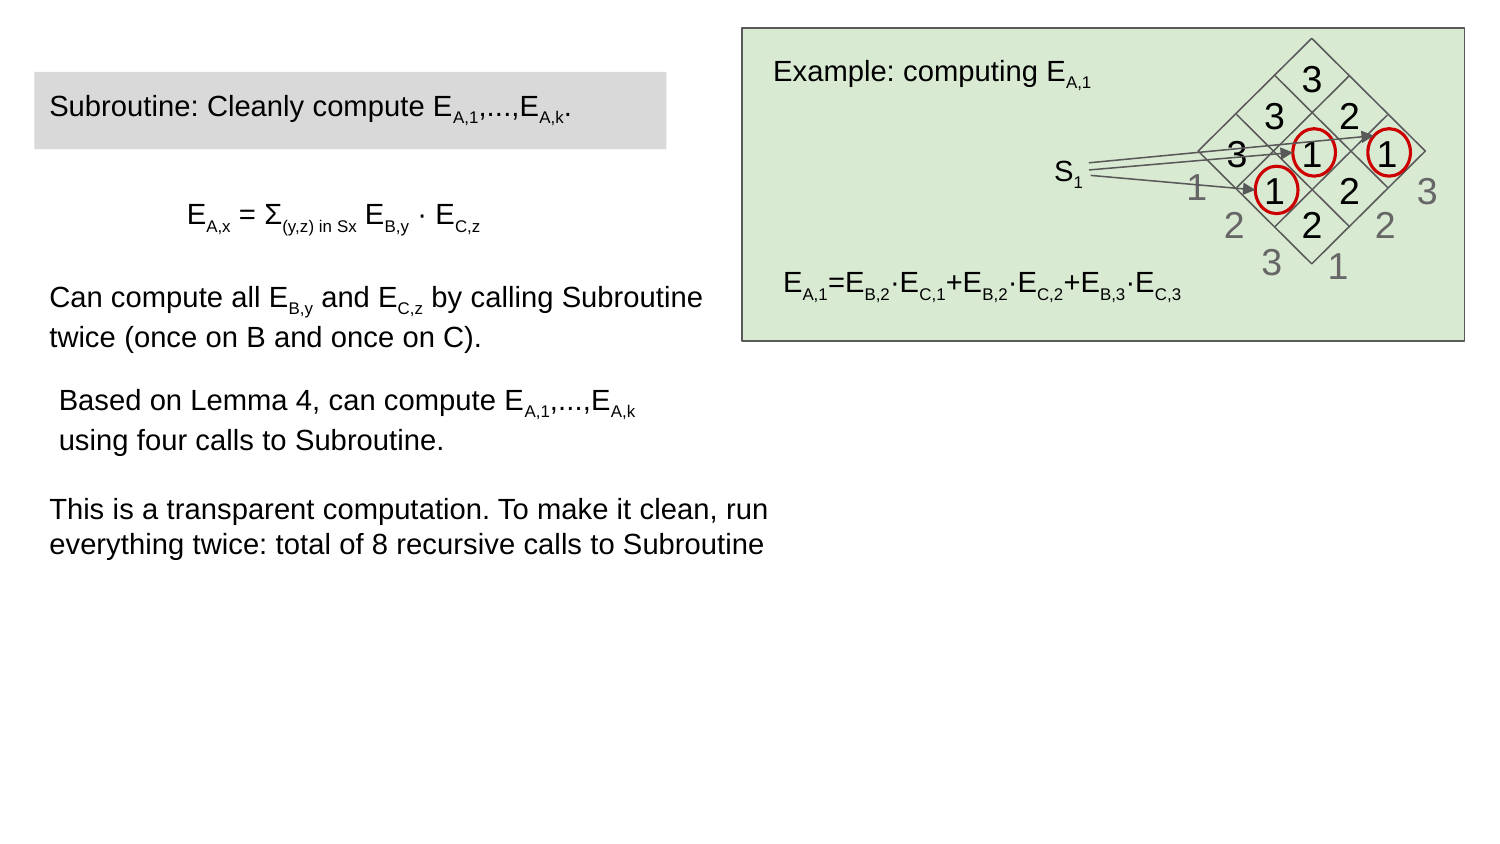

Example: computing EA,1
1
3
2
2
3
1
3
3
2
3
1
1
1
2
2
Subroutine: Cleanly compute EA,1,...,EA,k.
S1
EA,x = Σ(y,z) in Sx EB,y · EC,z
EA,1=EB,2·EC,1+EB,2·EC,2+EB,3·EC,3
Can compute all EB,y and EC,z by calling Subroutine twice (once on B and once on C).
Based on Lemma 4, can compute EA,1,...,EA,k using four calls to Subroutine.
This is a transparent computation. To make it clean, run everything twice: total of 8 recursive calls to Subroutine